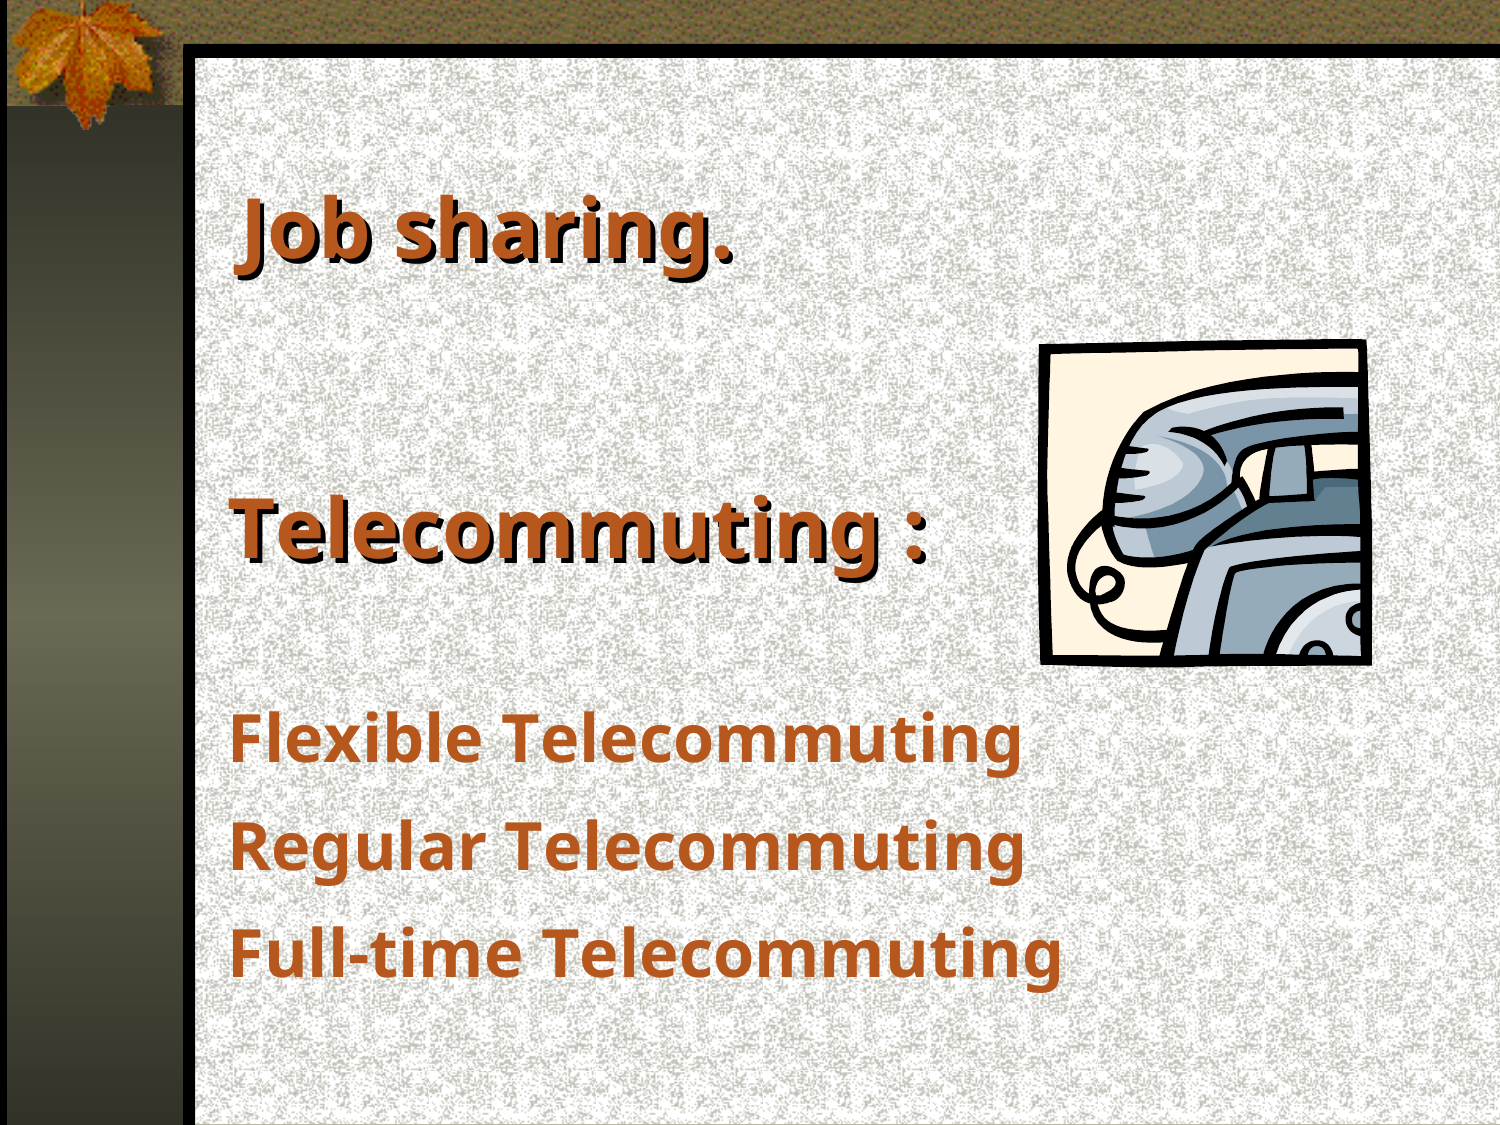

# Job sharing.
Telecommuting :
Flexible Telecommuting
Regular Telecommuting
Full-time Telecommuting